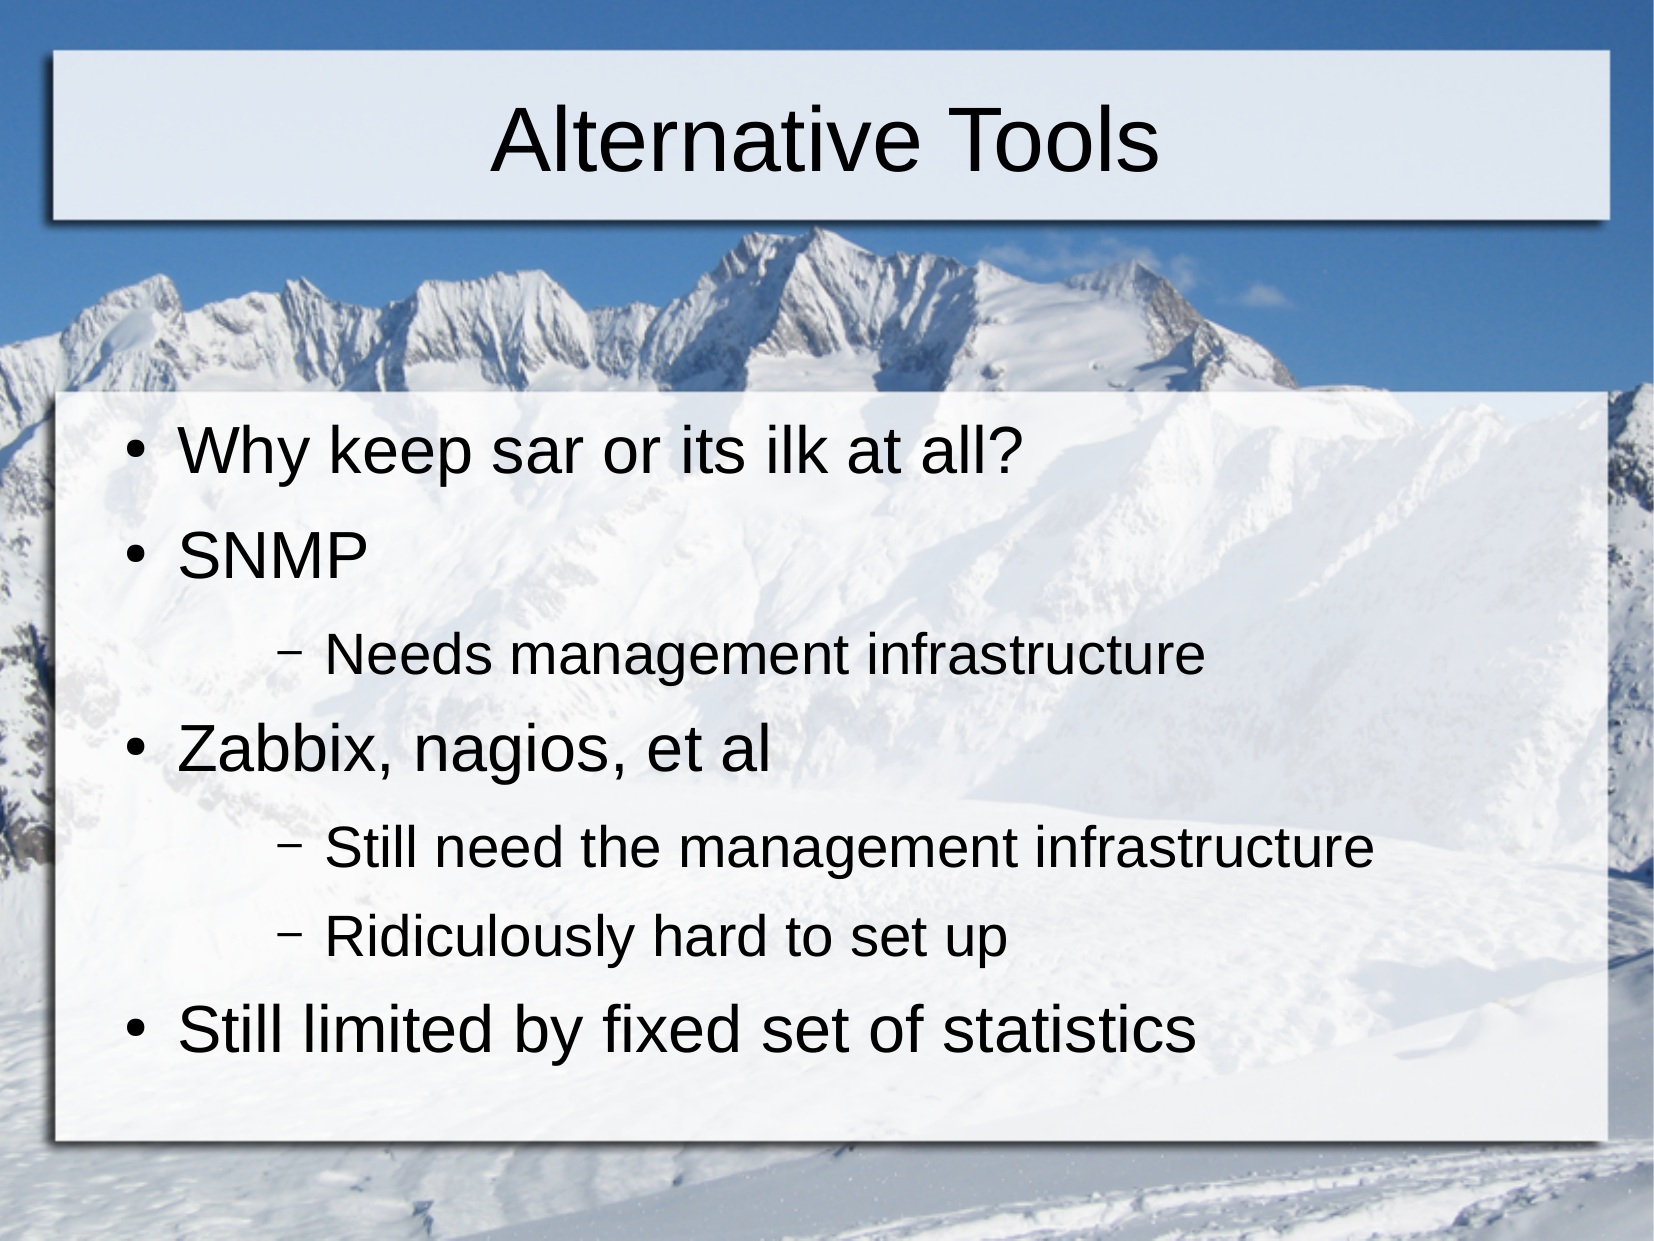

# Alternative Tools
Why keep sar or its ilk at all?
SNMP
Needs management infrastructure
Zabbix, nagios, et al
Still need the management infrastructure
Ridiculously hard to set up
Still limited by fixed set of statistics